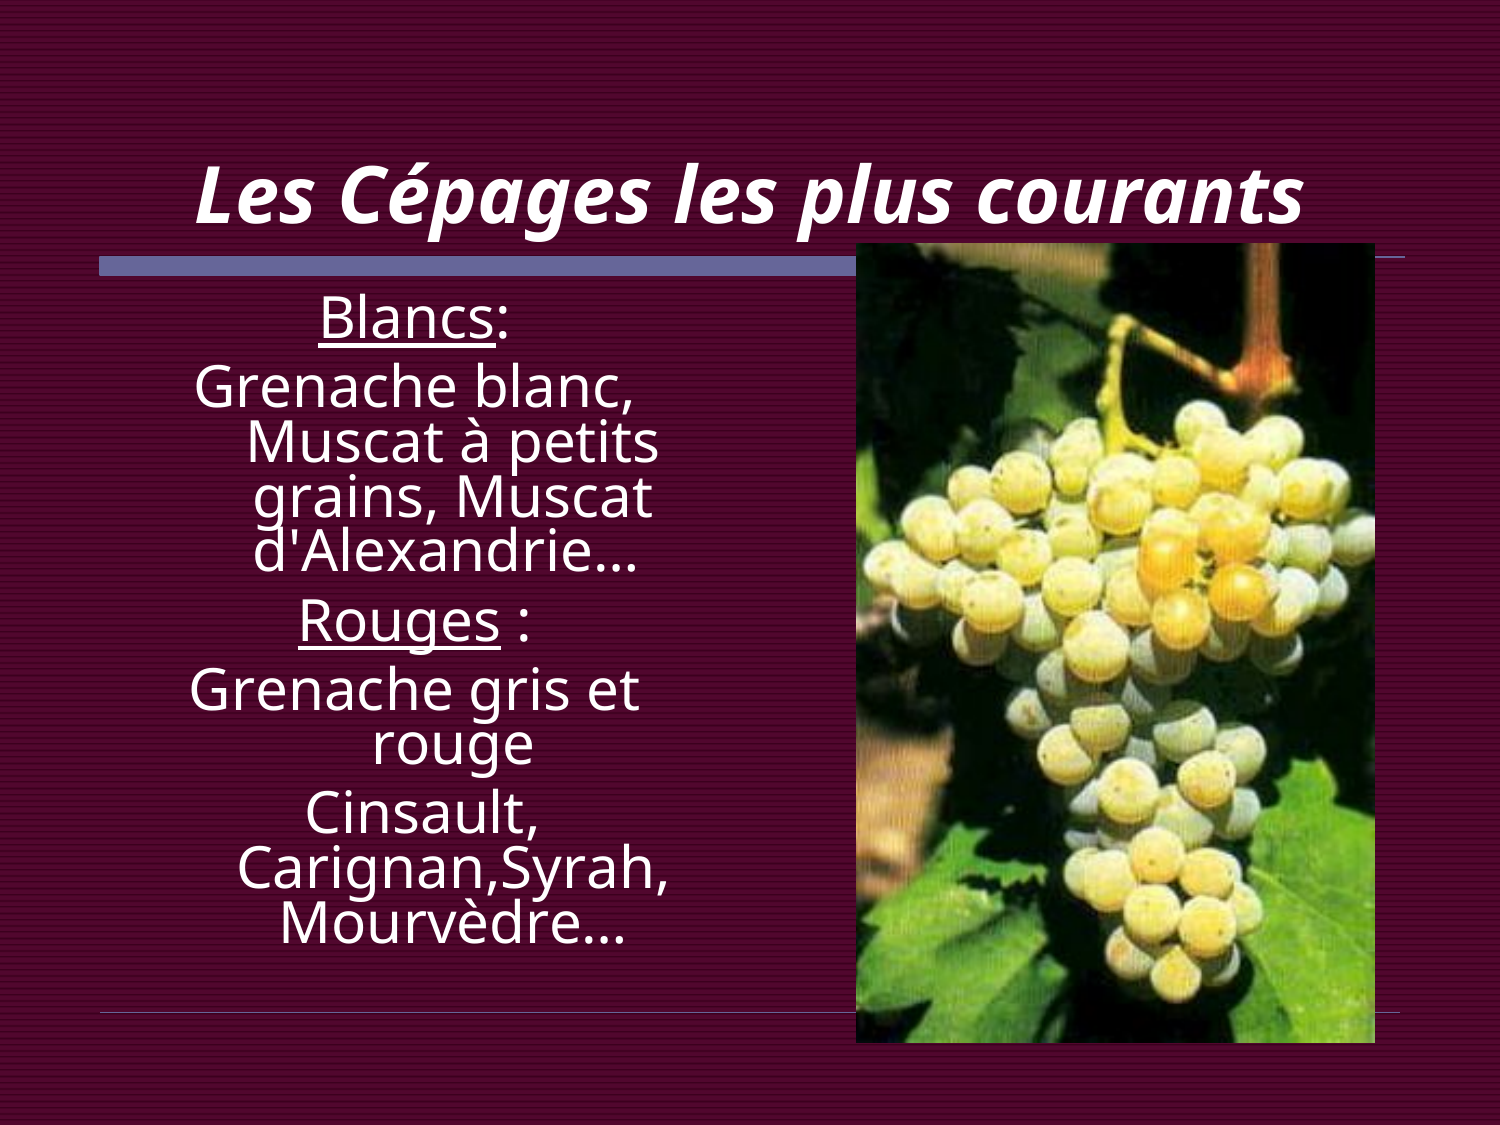

# Les Cépages les plus courants
Blancs:
Grenache blanc, Muscat à petits grains, Muscat d'Alexandrie…
Rouges :
Grenache gris et rouge
 Cinsault, Carignan,Syrah, Mourvèdre…